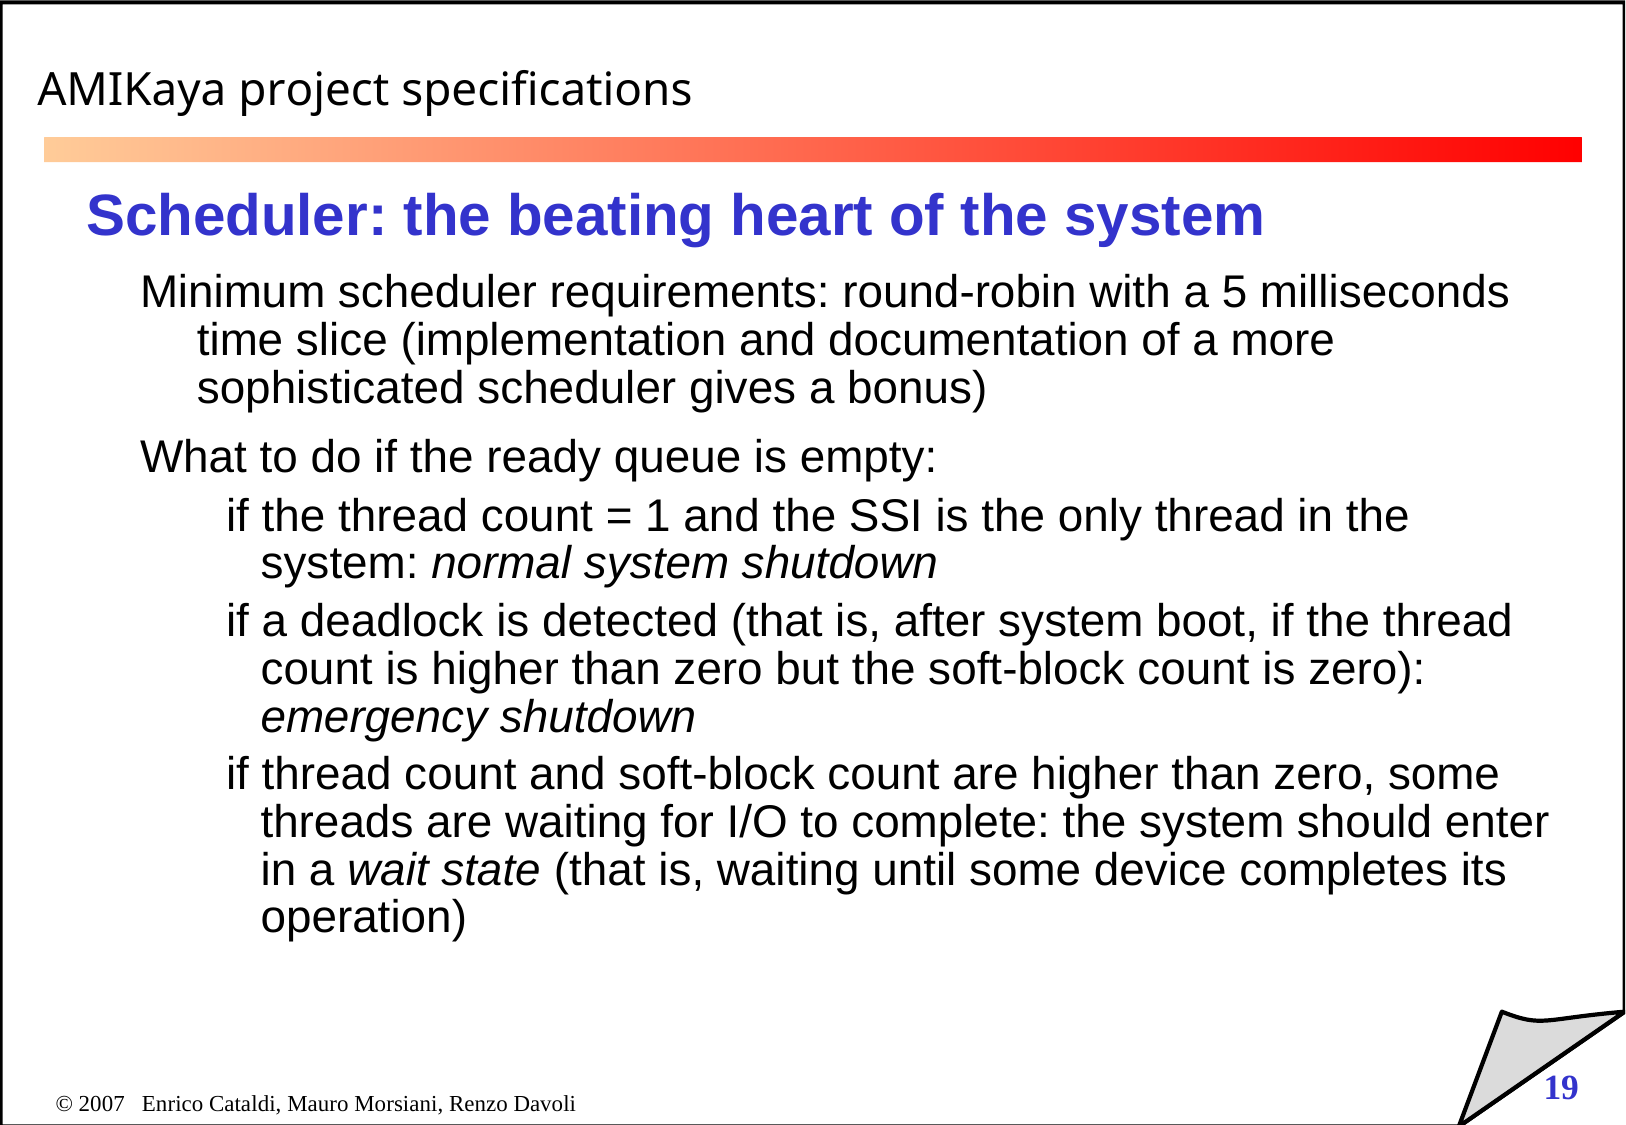

# AMIKaya project specifications
 Scheduler: the beating heart of the system
Minimum scheduler requirements: round-robin with a 5 milliseconds time slice (implementation and documentation of a more sophisticated scheduler gives a bonus)
What to do if the ready queue is empty:
if the thread count = 1 and the SSI is the only thread in the system: normal system shutdown
if a deadlock is detected (that is, after system boot, if the thread count is higher than zero but the soft-block count is zero): emergency shutdown
if thread count and soft-block count are higher than zero, some threads are waiting for I/O to complete: the system should enter in a wait state (that is, waiting until some device completes its operation)